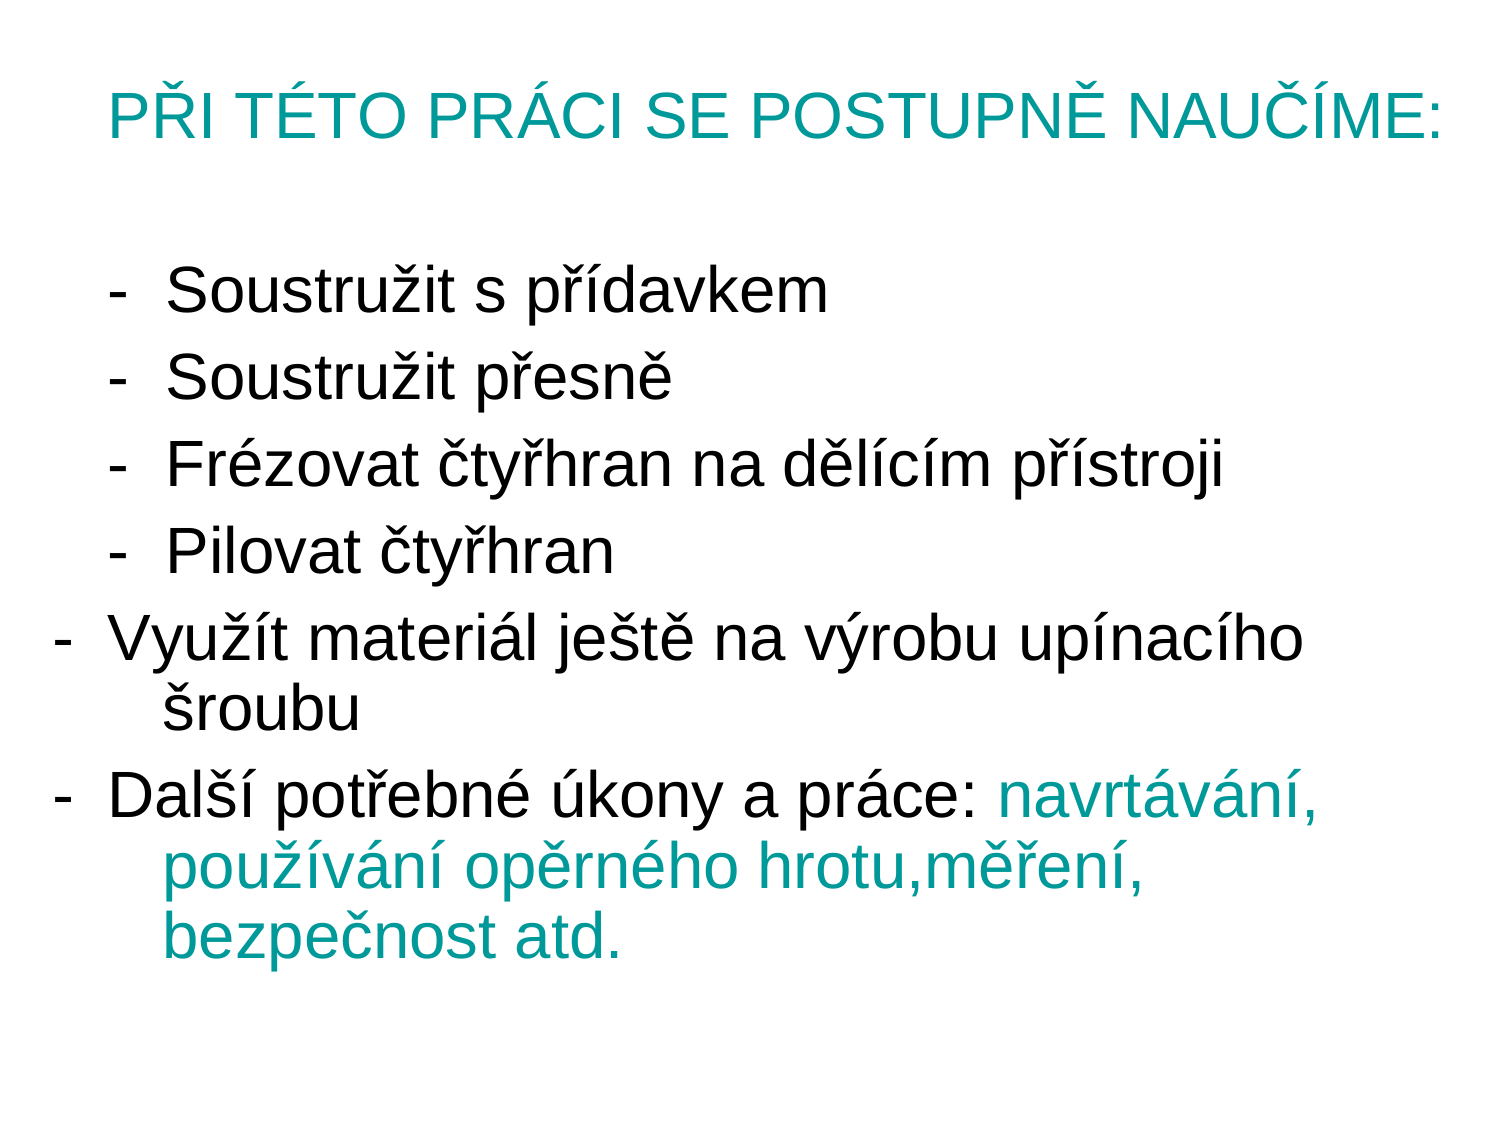

# PŘI TÉTO PRÁCI SE POSTUPNĚ NAUČÍME:
- Soustružit s přídavkem
- Soustružit přesně
- Frézovat čtyřhran na dělícím přístroji
- Pilovat čtyřhran
Využít materiál ještě na výrobu upínacího šroubu
Další potřebné úkony a práce: navrtávání, používání opěrného hrotu,měření, bezpečnost atd.